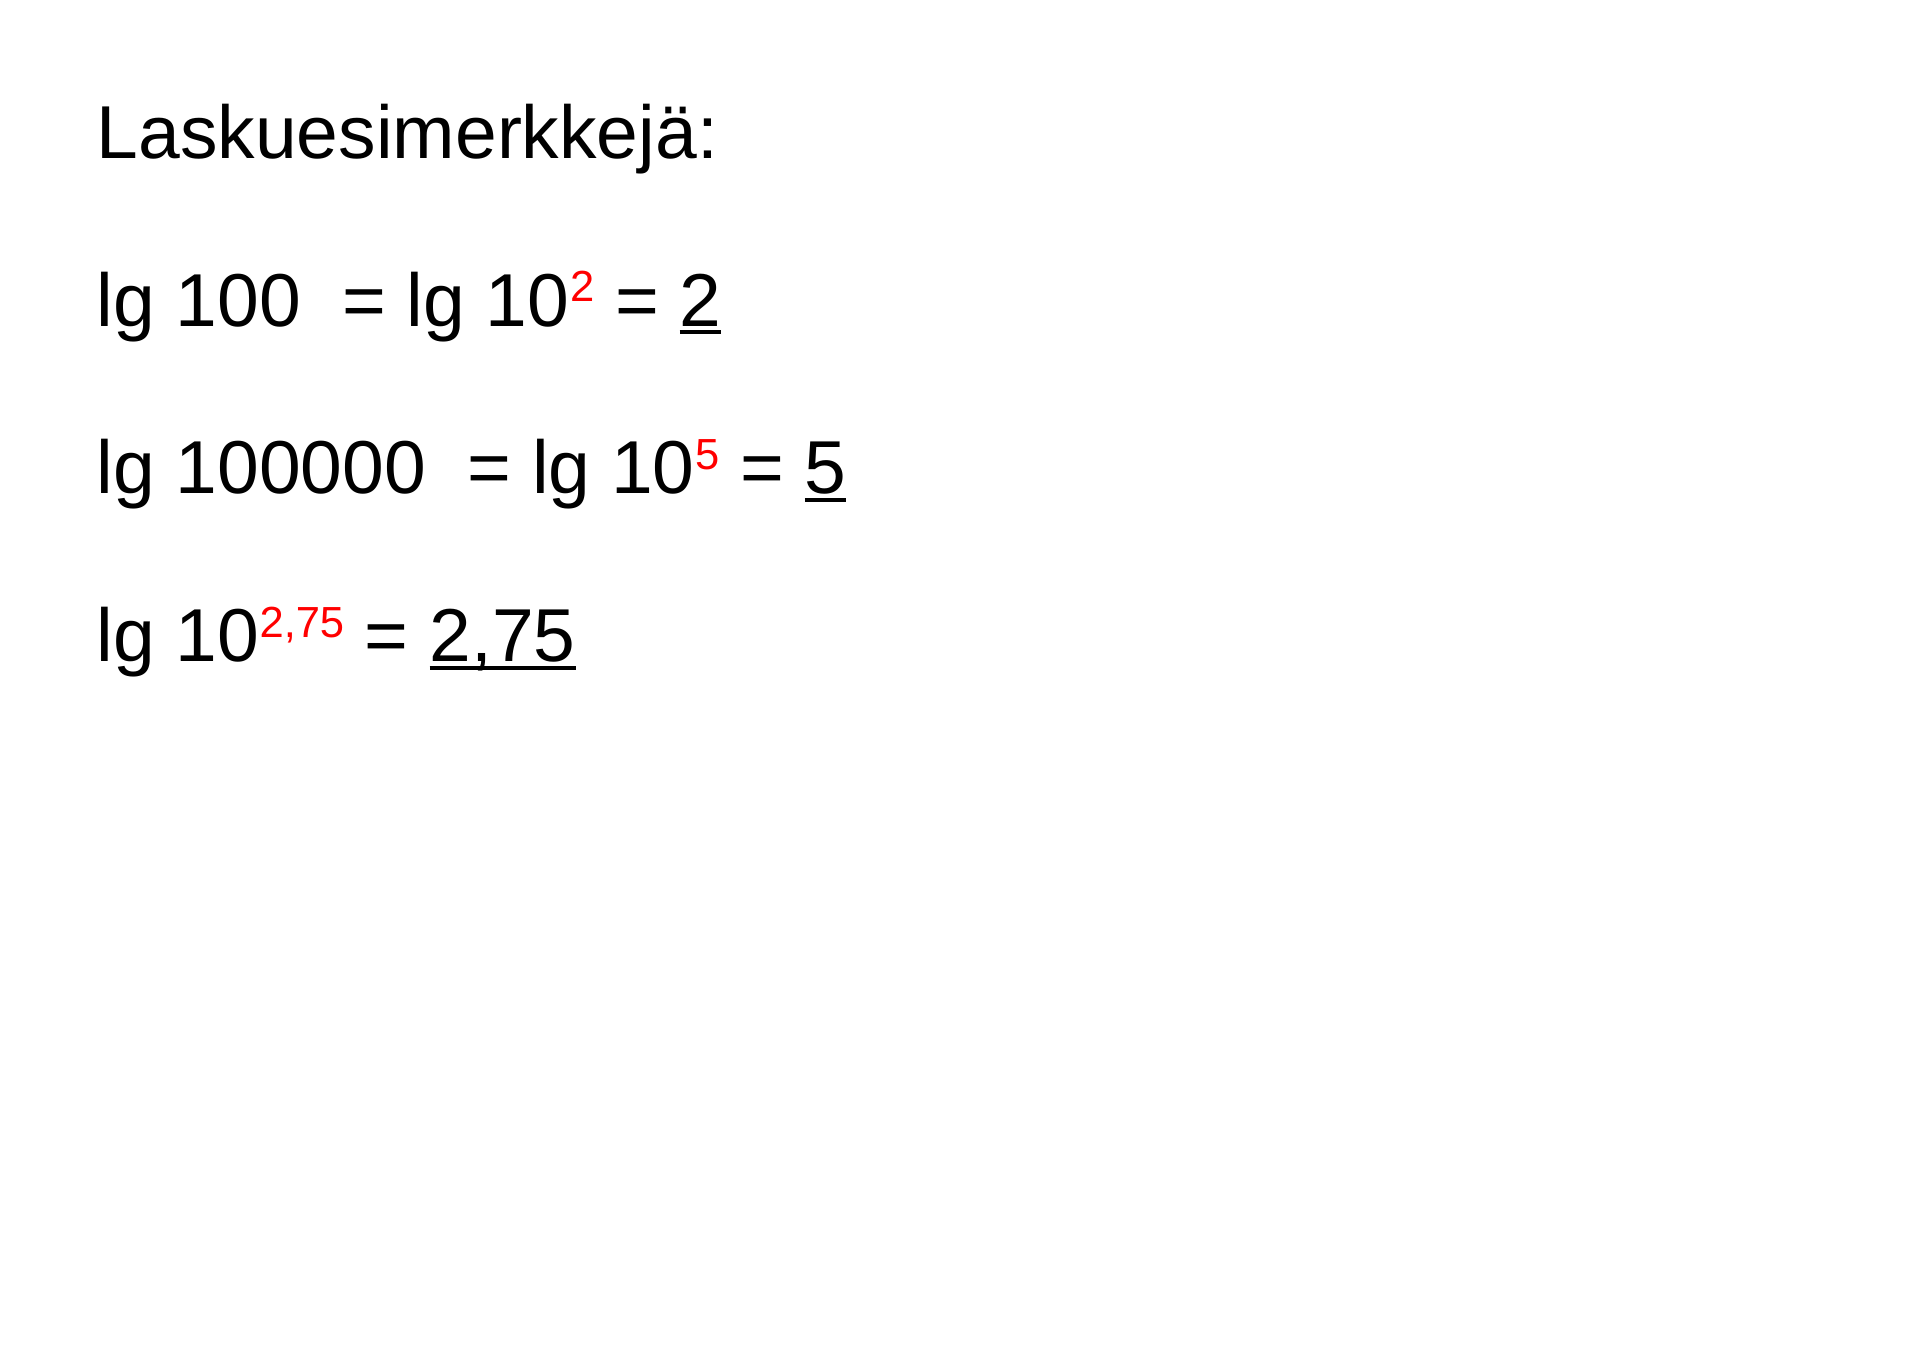

Laskuesimerkkejä:
lg 100 = lg 102 = 2
lg 100000 = lg 105 = 5
lg 102,75 = 2,75